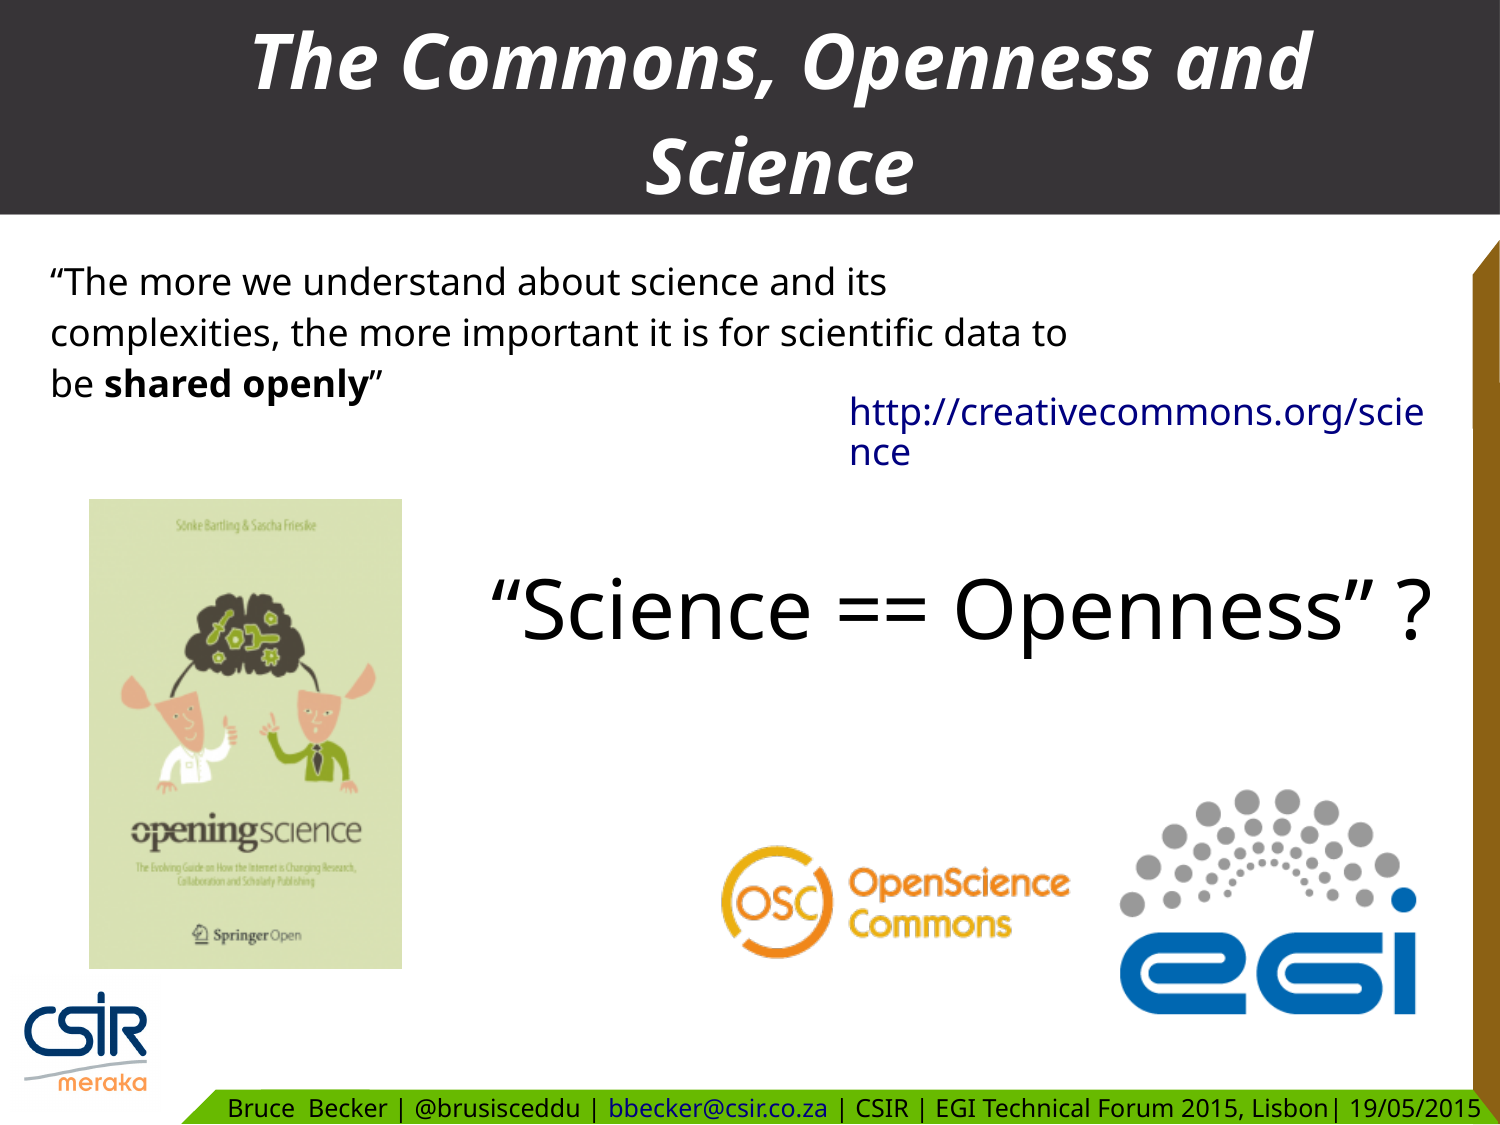

# The Commons, Openness and Science
“The more we understand about science and its complexities, the more important it is for scientific data to be shared openly”
http://creativecommons.org/science
 “Science == Openness” ?